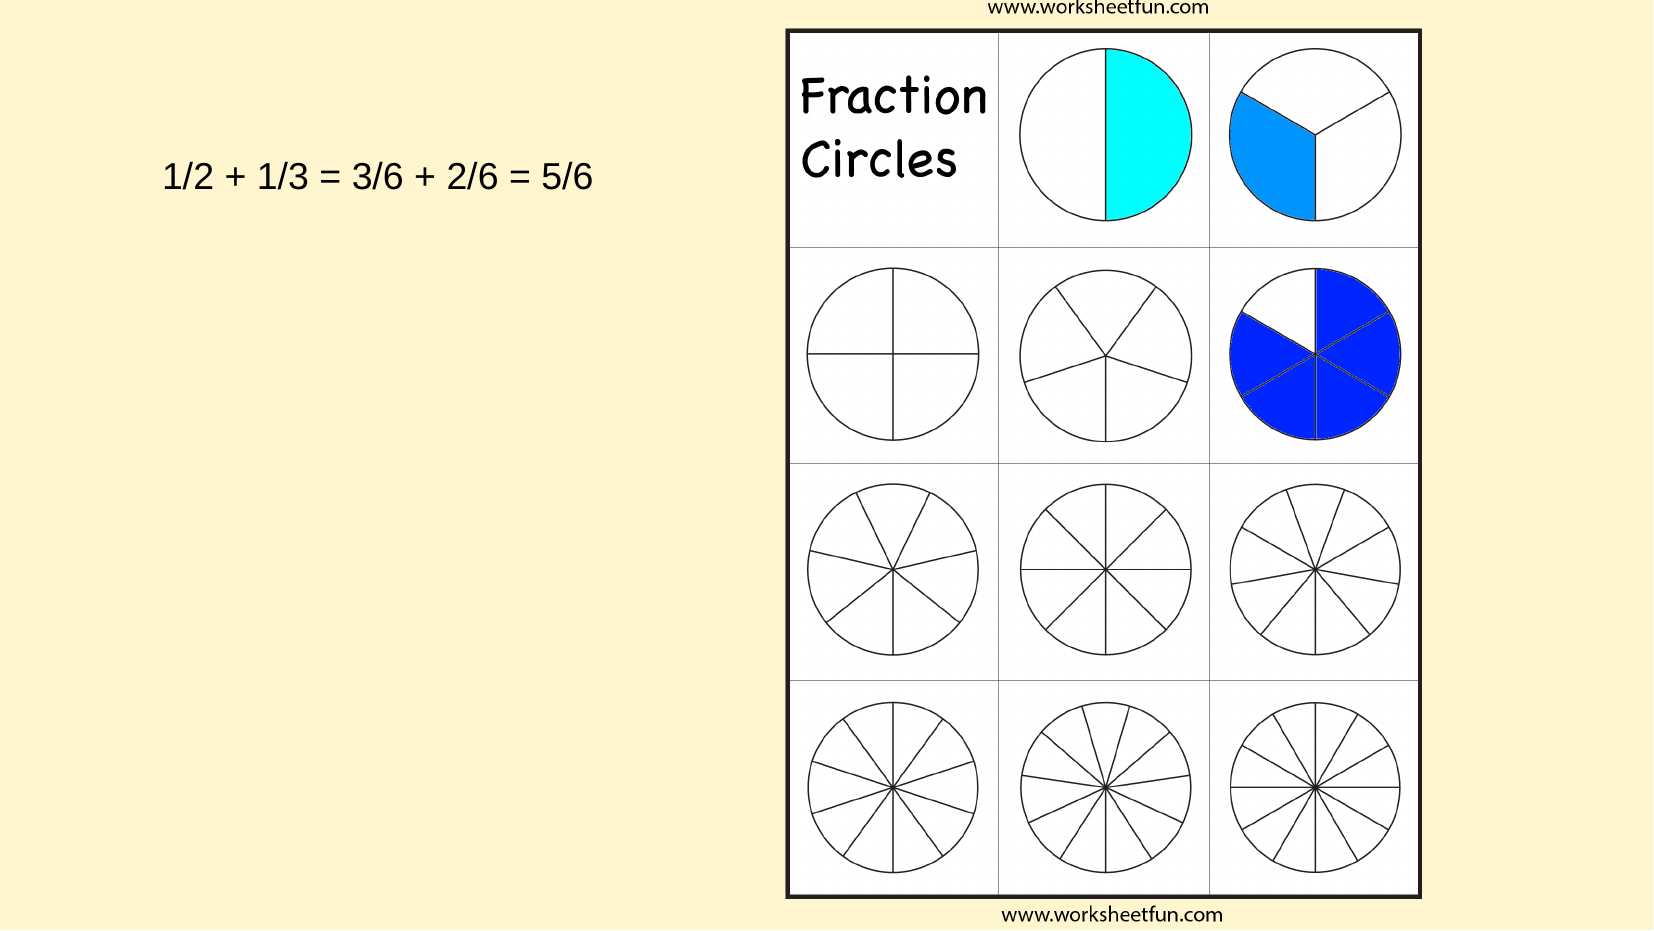

1/2 + 1/3 = 3/6 + 2/6 = 5/6